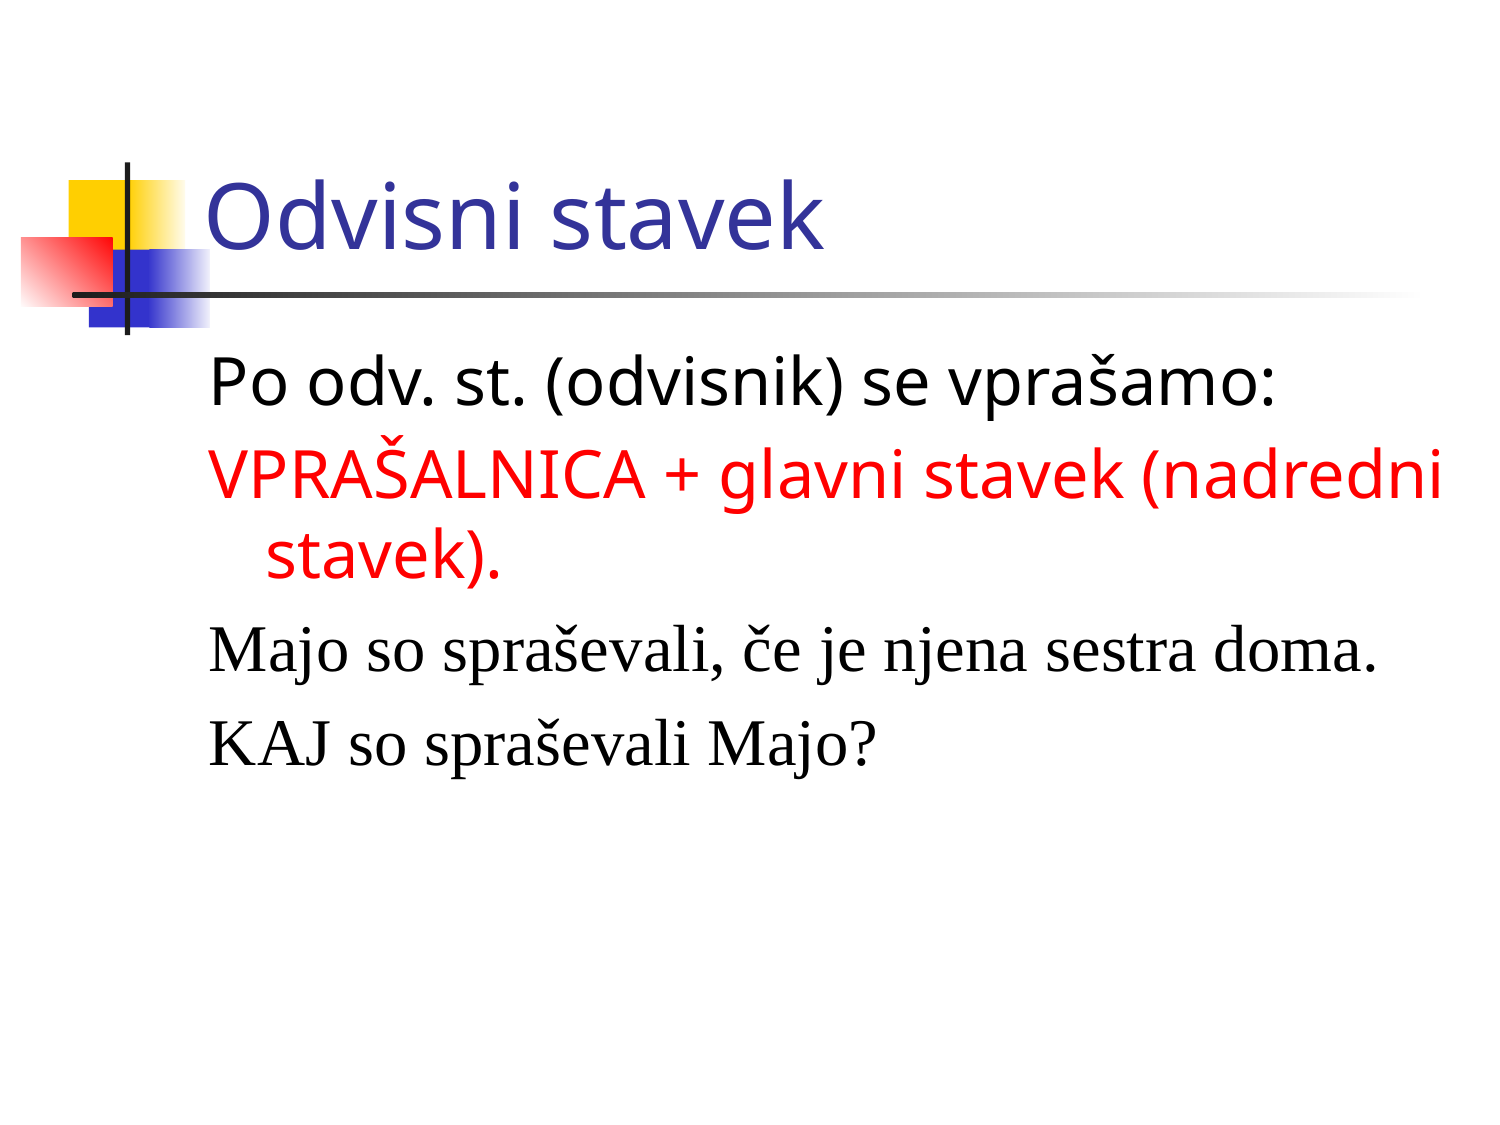

# Odvisni stavek
Po odv. st. (odvisnik) se vprašamo:
VPRAŠALNICA + glavni stavek (nadredni stavek).
Majo so spraševali, če je njena sestra doma.
KAJ so spraševali Majo?